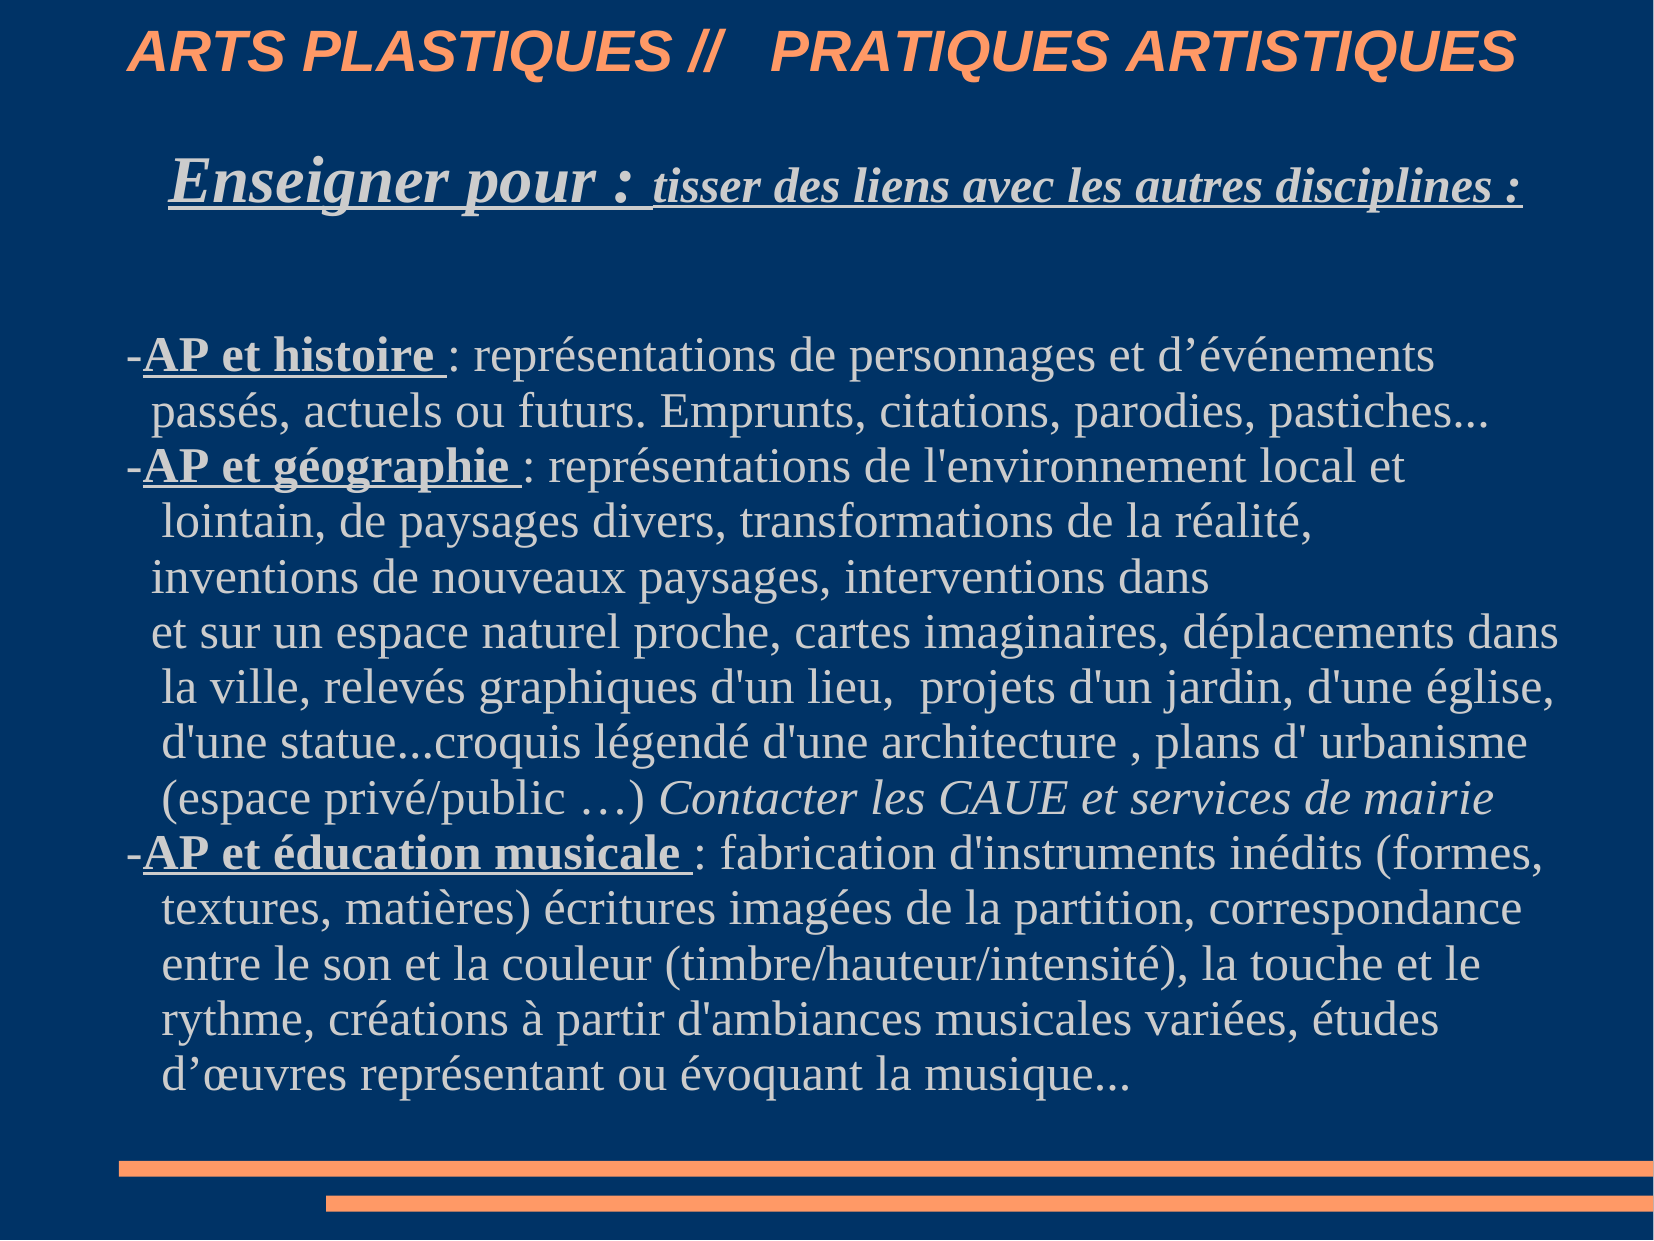

# ARTS PLASTIQUES // PRATIQUES ARTISTIQUES
Enseigner pour : tisser des liens avec les autres disciplines :
-AP et histoire : représentations de personnages et d’événements
 passés, actuels ou futurs. Emprunts, citations, parodies, pastiches...
-AP et géographie : représentations de l'environnement local et lointain, de paysages divers, transformations de la réalité,
 inventions de nouveaux paysages, interventions dans
 et sur un espace naturel proche, cartes imaginaires, déplacements dans la ville, relevés graphiques d'un lieu, projets d'un jardin, d'une église, d'une statue...croquis légendé d'une architecture , plans d' urbanisme (espace privé/public …) Contacter les CAUE et services de mairie
-AP et éducation musicale : fabrication d'instruments inédits (formes, textures, matières) écritures imagées de la partition, correspondance entre le son et la couleur (timbre/hauteur/intensité), la touche et le rythme, créations à partir d'ambiances musicales variées, études d’œuvres représentant ou évoquant la musique...